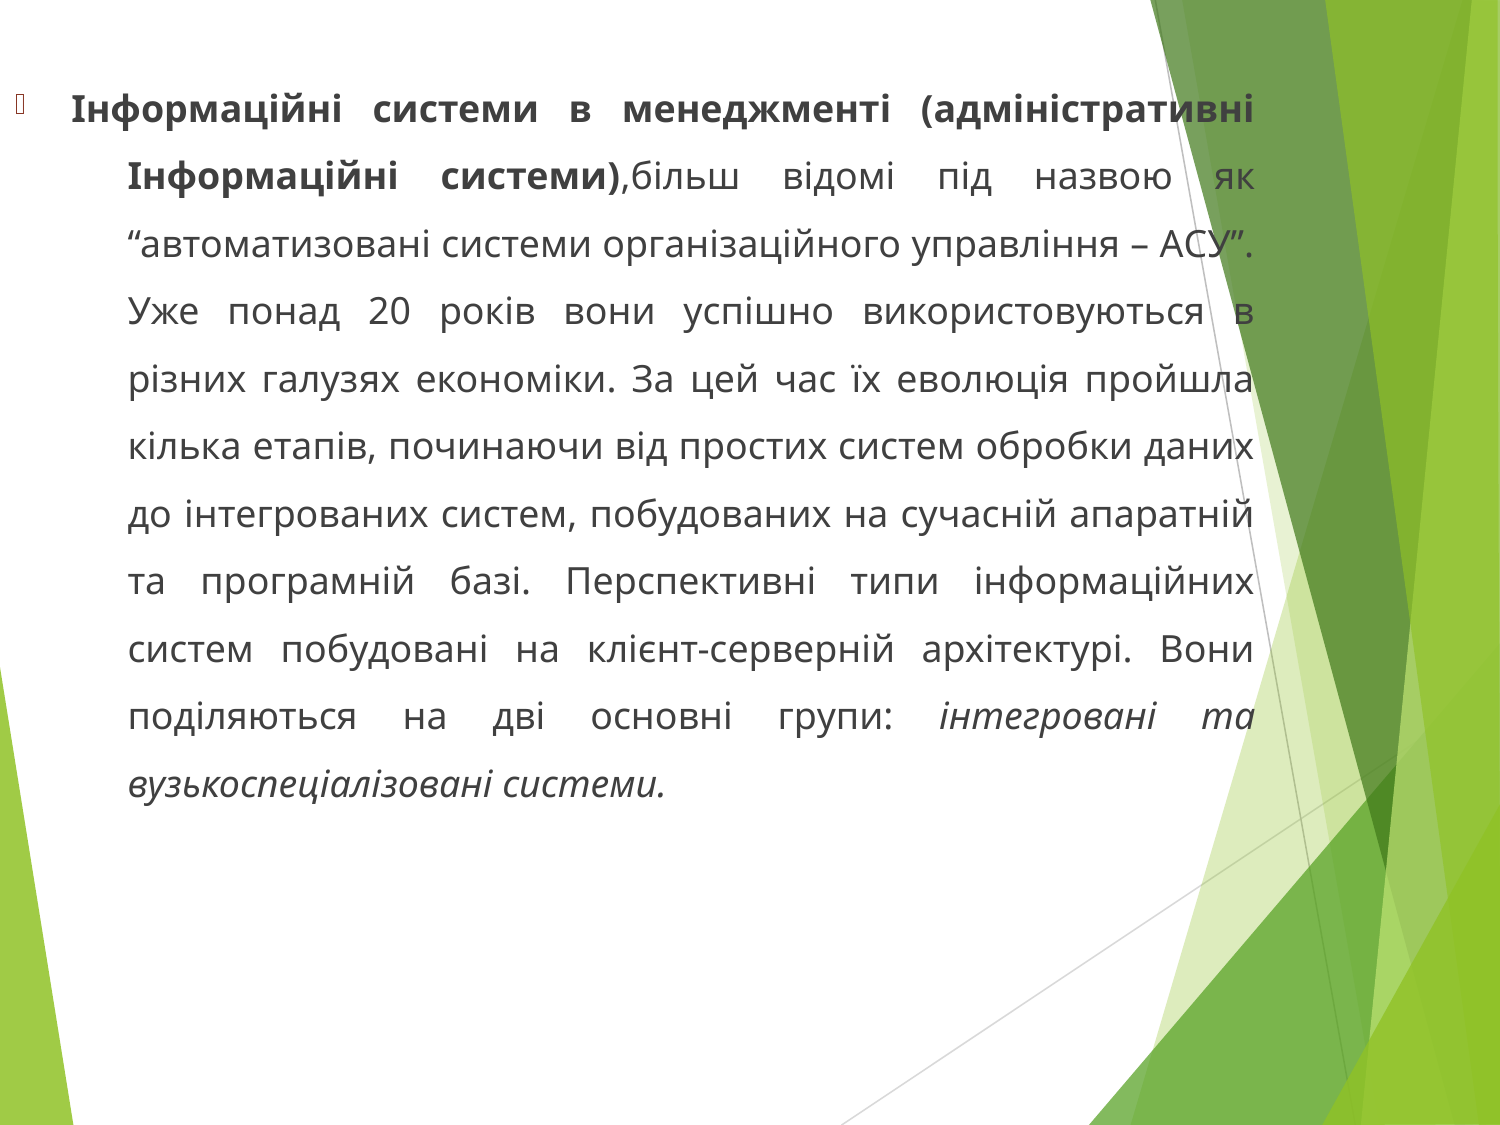

# Інформаційні системи в менеджменті (адміністративні Інформаційні системи),більш відомі під назвою як “автоматизовані системи організаційного управління – АСУ”. Уже понад 20 років вони успішно використовуються в різних галузях економіки. За цей час їх еволюція пройшла кілька етапів, починаючи від простих систем обробки даних до інтегрованих систем, побудованих на сучасній апаратній та програмній базі. Перспективні типи інформаційних систем побудовані на клієнт-серверній архітектурі. Вони поділяються на дві основні групи: інтегровані та вузькоспеціалізовані системи.